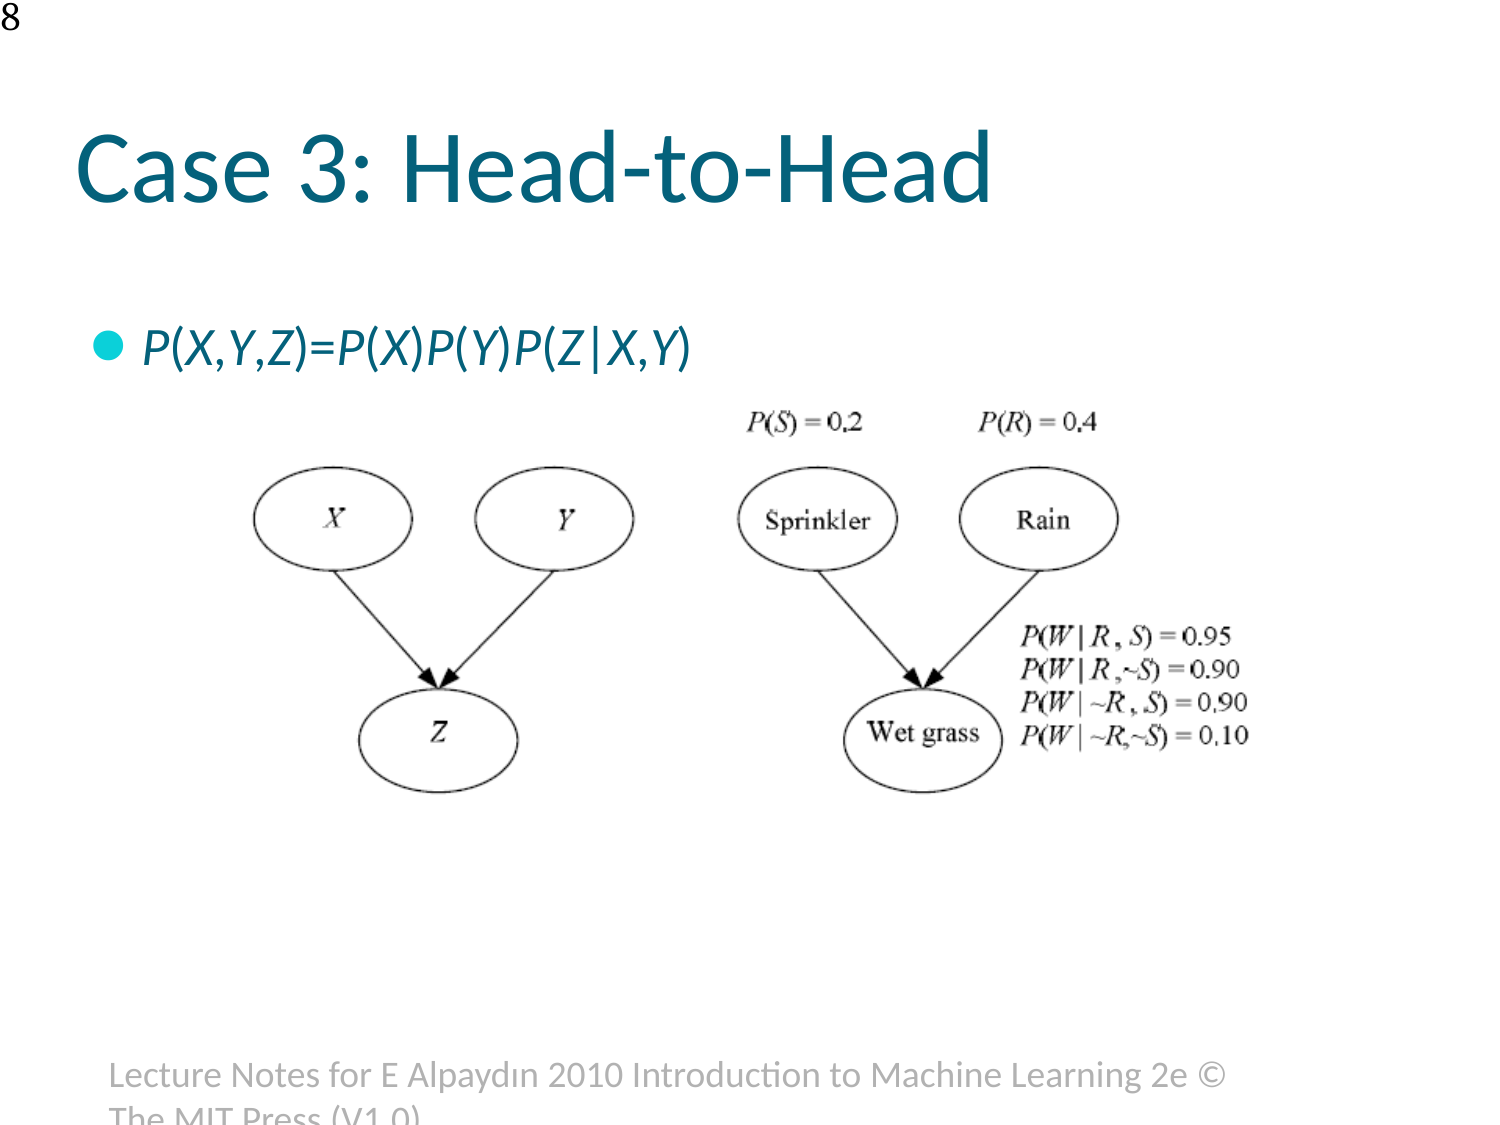

# Case 3: Head-to-Head
P(X,Y,Z)=P(X)P(Y)P(Z|X,Y)
Lecture Notes for E Alpaydın 2010 Introduction to Machine Learning 2e © The MIT Press (V1.0)